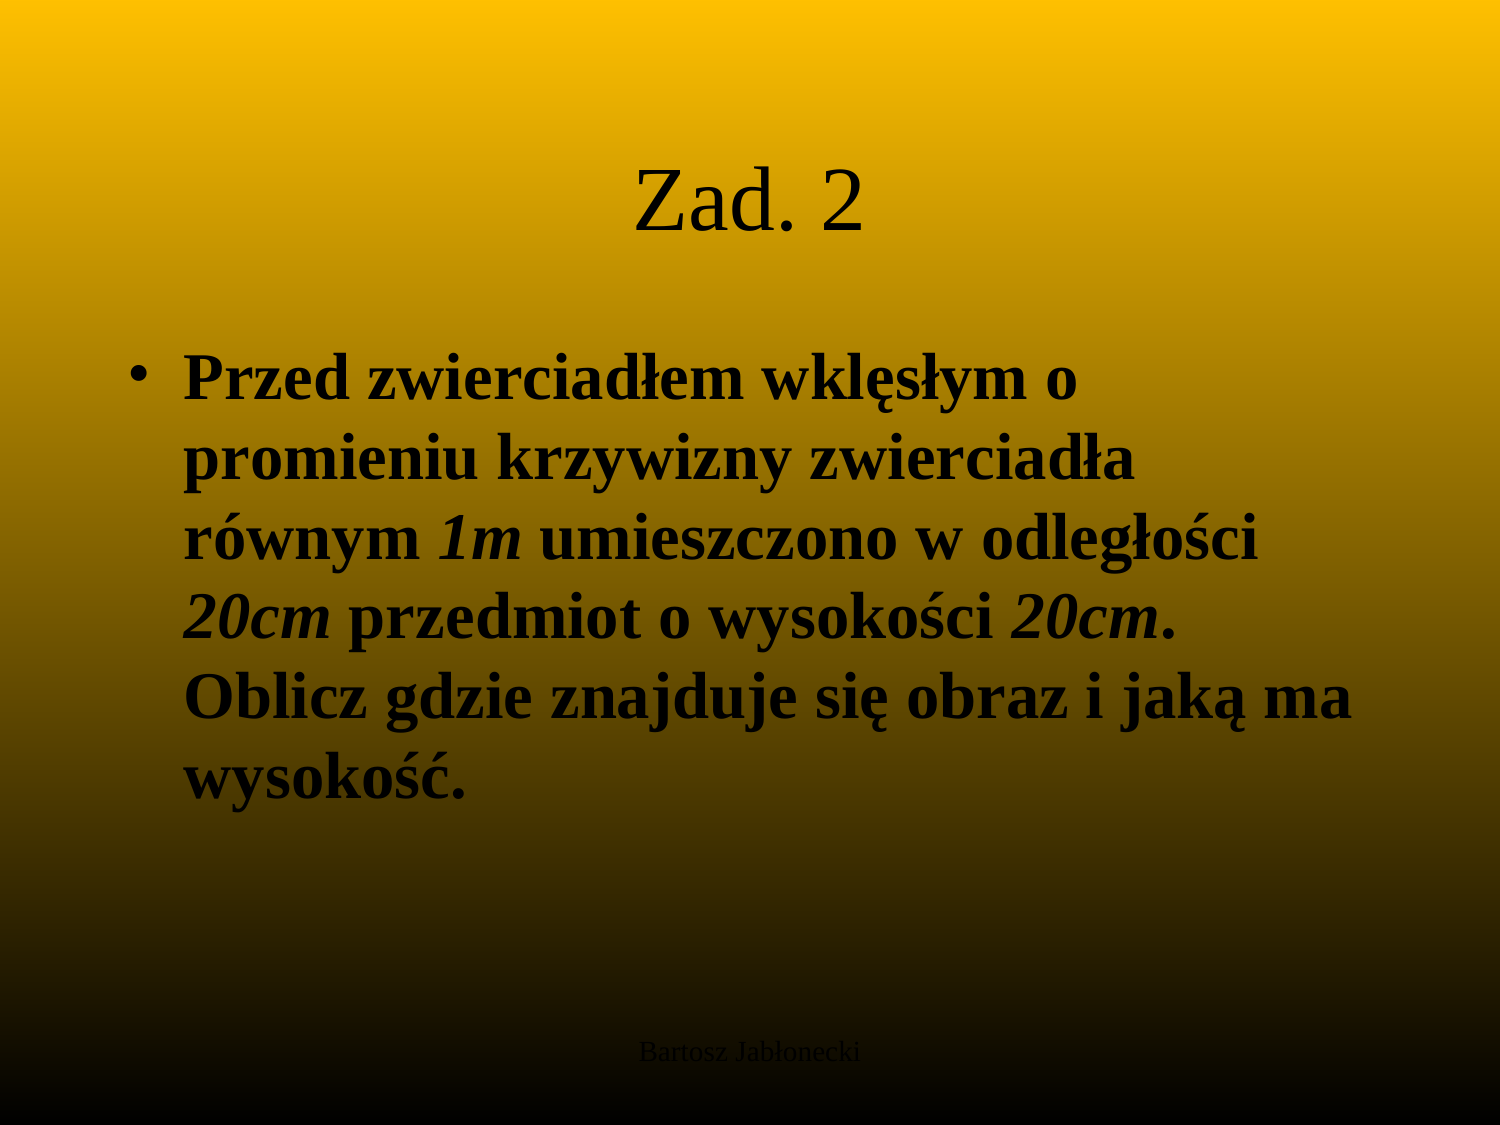

Zad. 2
Przed zwierciadłem wklęsłym o promieniu krzywizny zwierciadła równym 1m umieszczono w odległości 20cm przedmiot o wysokości 20cm. Oblicz gdzie znajduje się obraz i jaką ma wysokość.
Bartosz Jabłonecki